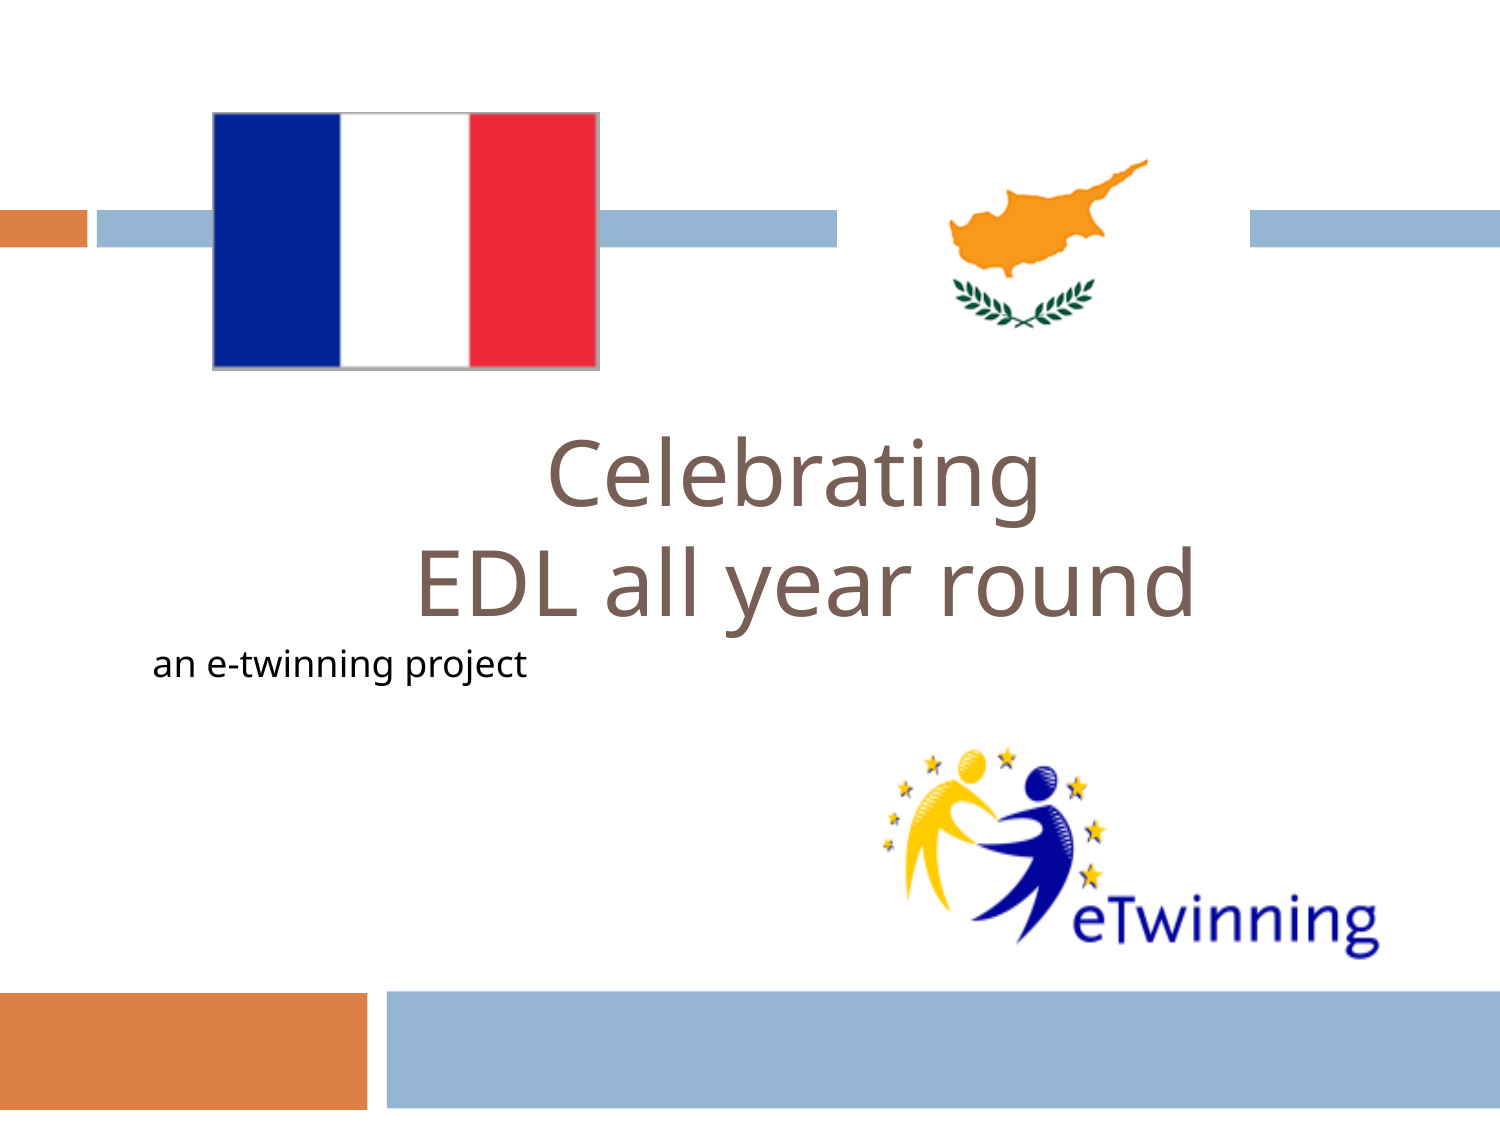

# Celebrating EDL all year round
an e-twinning project